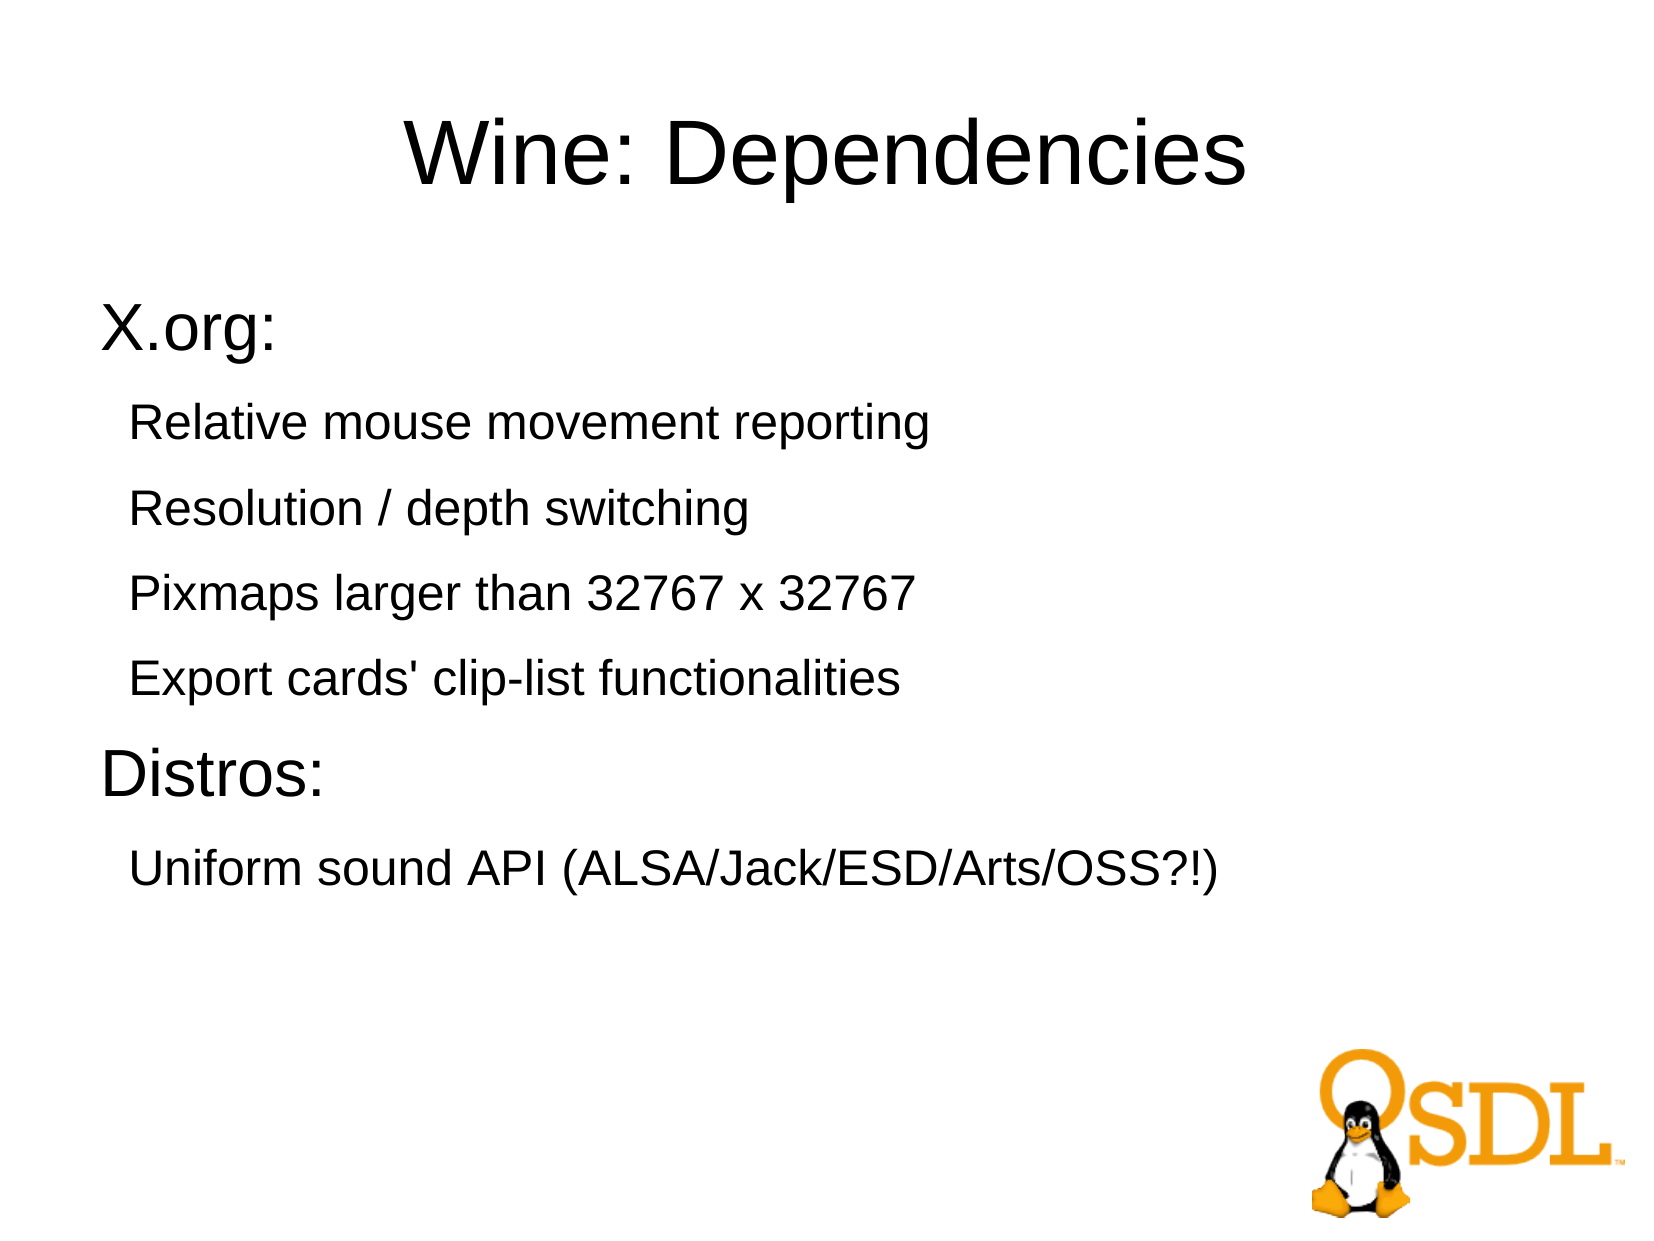

# Wine: Dependencies
X.org:
 Relative mouse movement reporting
 Resolution / depth switching
 Pixmaps larger than 32767 x 32767
 Export cards' clip-list functionalities
Distros:
 Uniform sound API (ALSA/Jack/ESD/Arts/OSS?!)